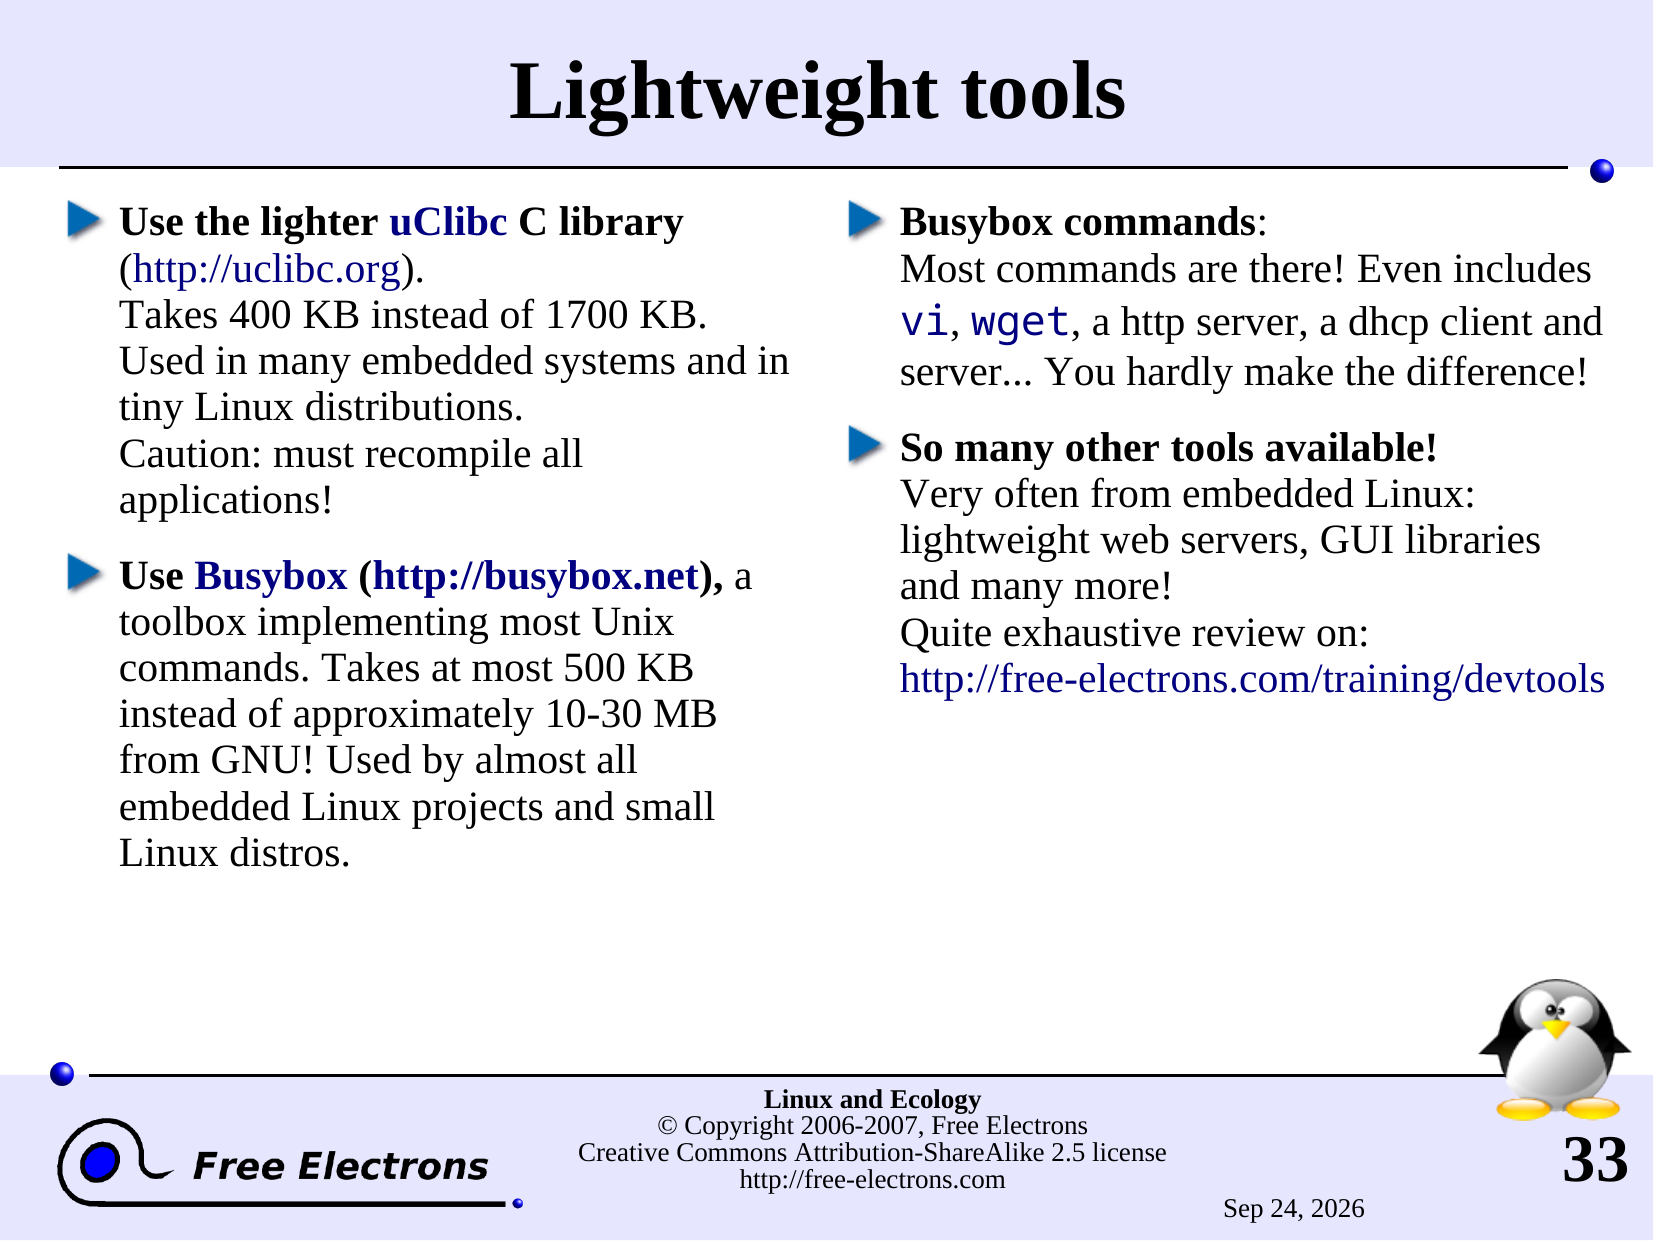

# Lightweight tools
Use the lighter uClibc C library
(http://uclibc.org).
Takes 400 KB instead of 1700 KB.
Used in many embedded systems and in tiny Linux distributions.
Caution: must recompile all applications!
Use Busybox (http://busybox.net), a toolbox implementing most Unix commands. Takes at most 500 KB instead of approximately 10-30 MB from GNU! Used by almost all embedded Linux projects and small Linux distros.
Busybox commands:
Most commands are there! Even includes vi, wget, a http server, a dhcp client and server... You hardly make the difference!
So many other tools available!
Very often from embedded Linux:
lightweight web servers, GUI libraries and many more!
Quite exhaustive review on:
http://free-electrons.com/training/devtools